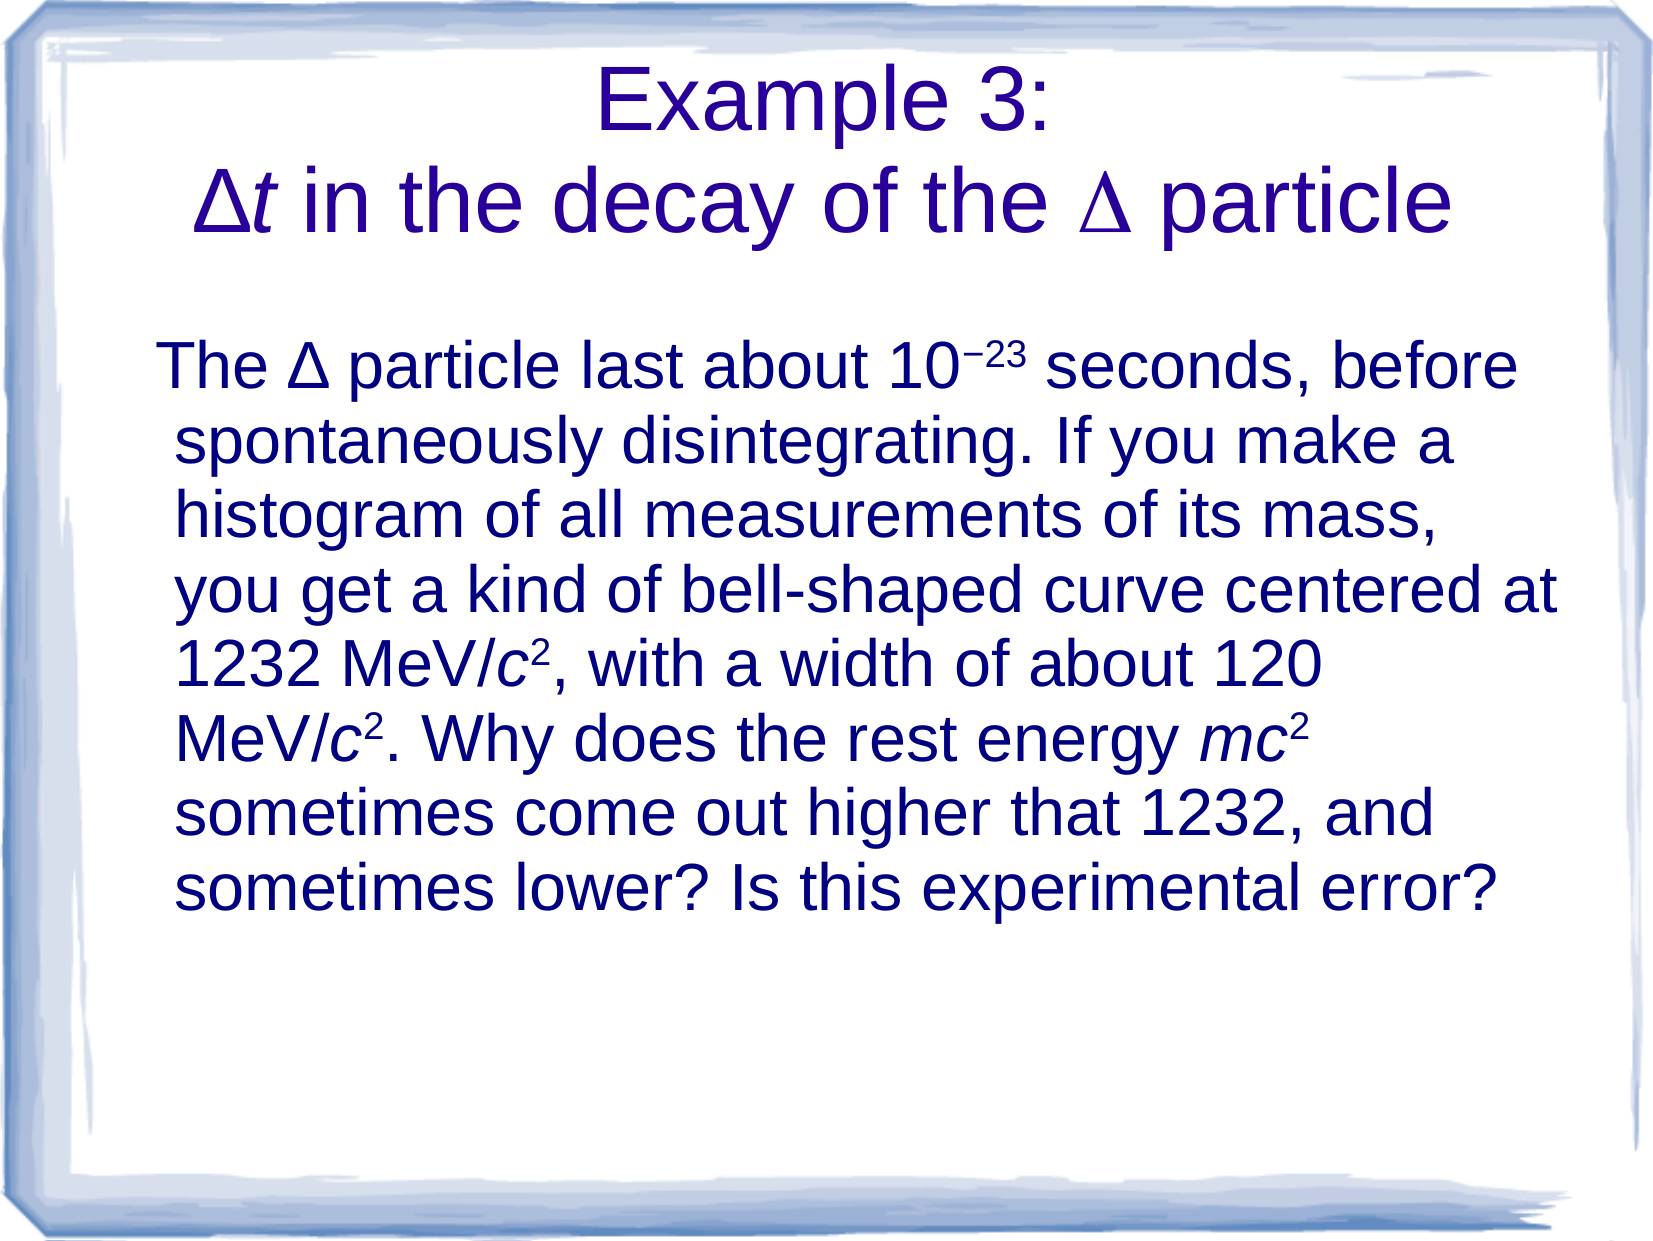

# Example 3: ∆t in the decay of the D particle
 The ∆ particle last about 10−23 seconds, before spontaneously disintegrating. If you make a histogram of all measurements of its mass, you get a kind of bell-shaped curve centered at 1232 MeV/c2, with a width of about 120 MeV/c2. Why does the rest energy mc2 sometimes come out higher that 1232, and sometimes lower? Is this experimental error?